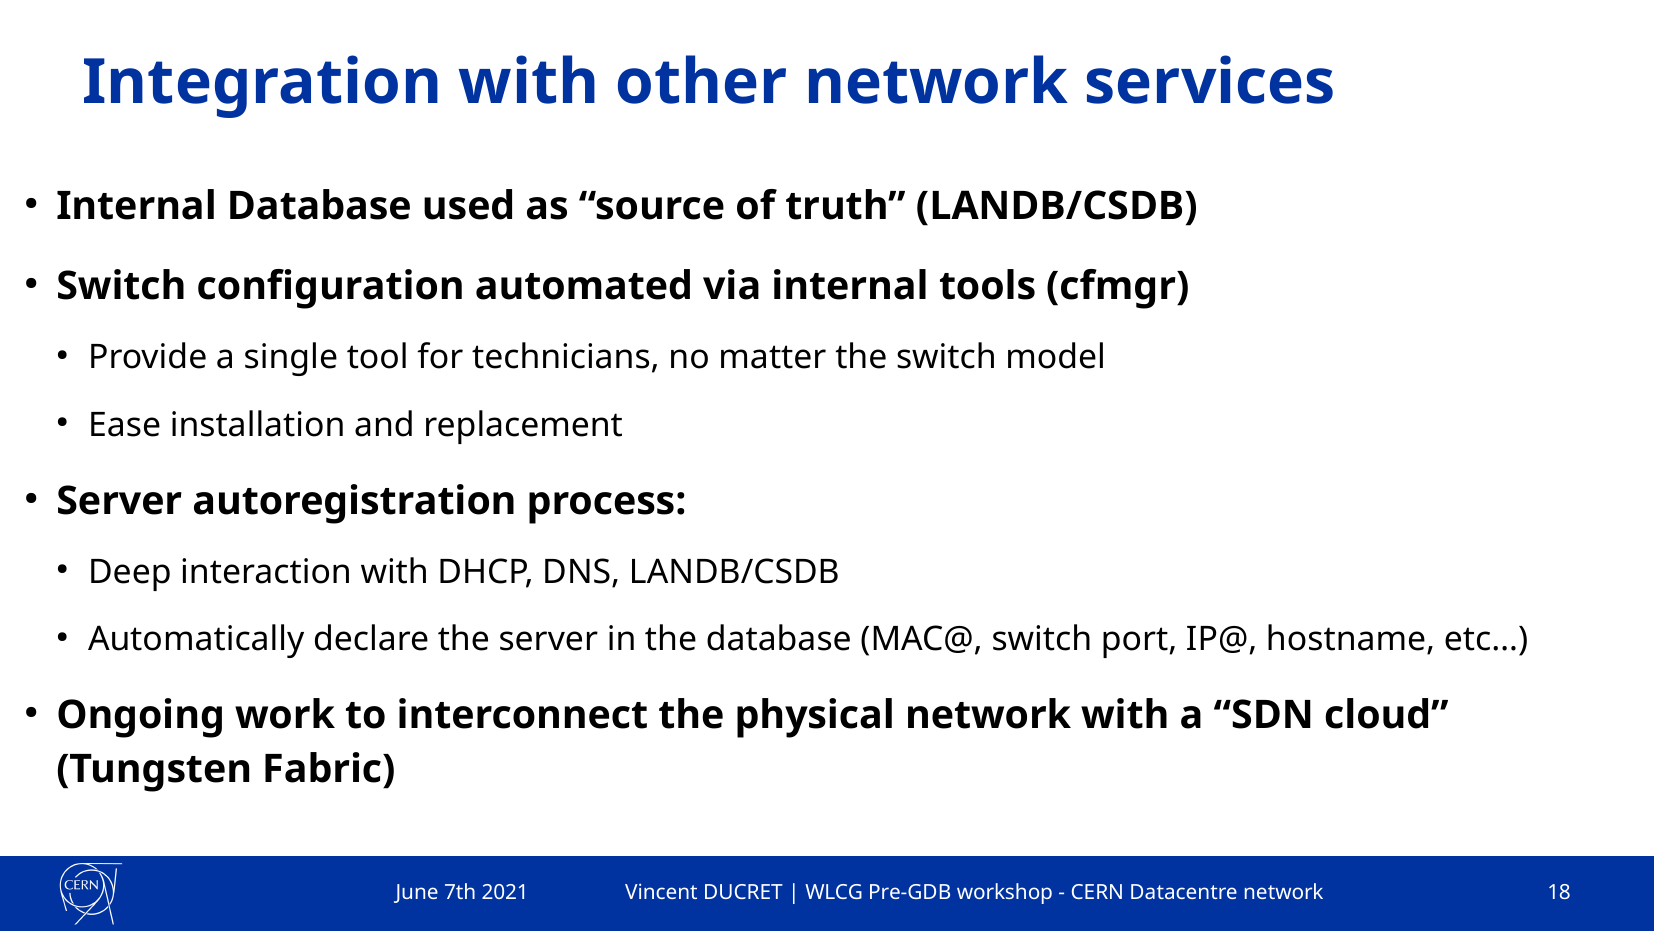

# Integration with other network services
Internal Database used as “source of truth” (LANDB/CSDB)
Switch configuration automated via internal tools (cfmgr)
Provide a single tool for technicians, no matter the switch model
Ease installation and replacement
Server autoregistration process:
Deep interaction with DHCP, DNS, LANDB/CSDB
Automatically declare the server in the database (MAC@, switch port, IP@, hostname, etc…)
Ongoing work to interconnect the physical network with a “SDN cloud” (Tungsten Fabric)
June 7th 2021
Vincent DUCRET | WLCG Pre-GDB workshop - CERN Datacentre network
18